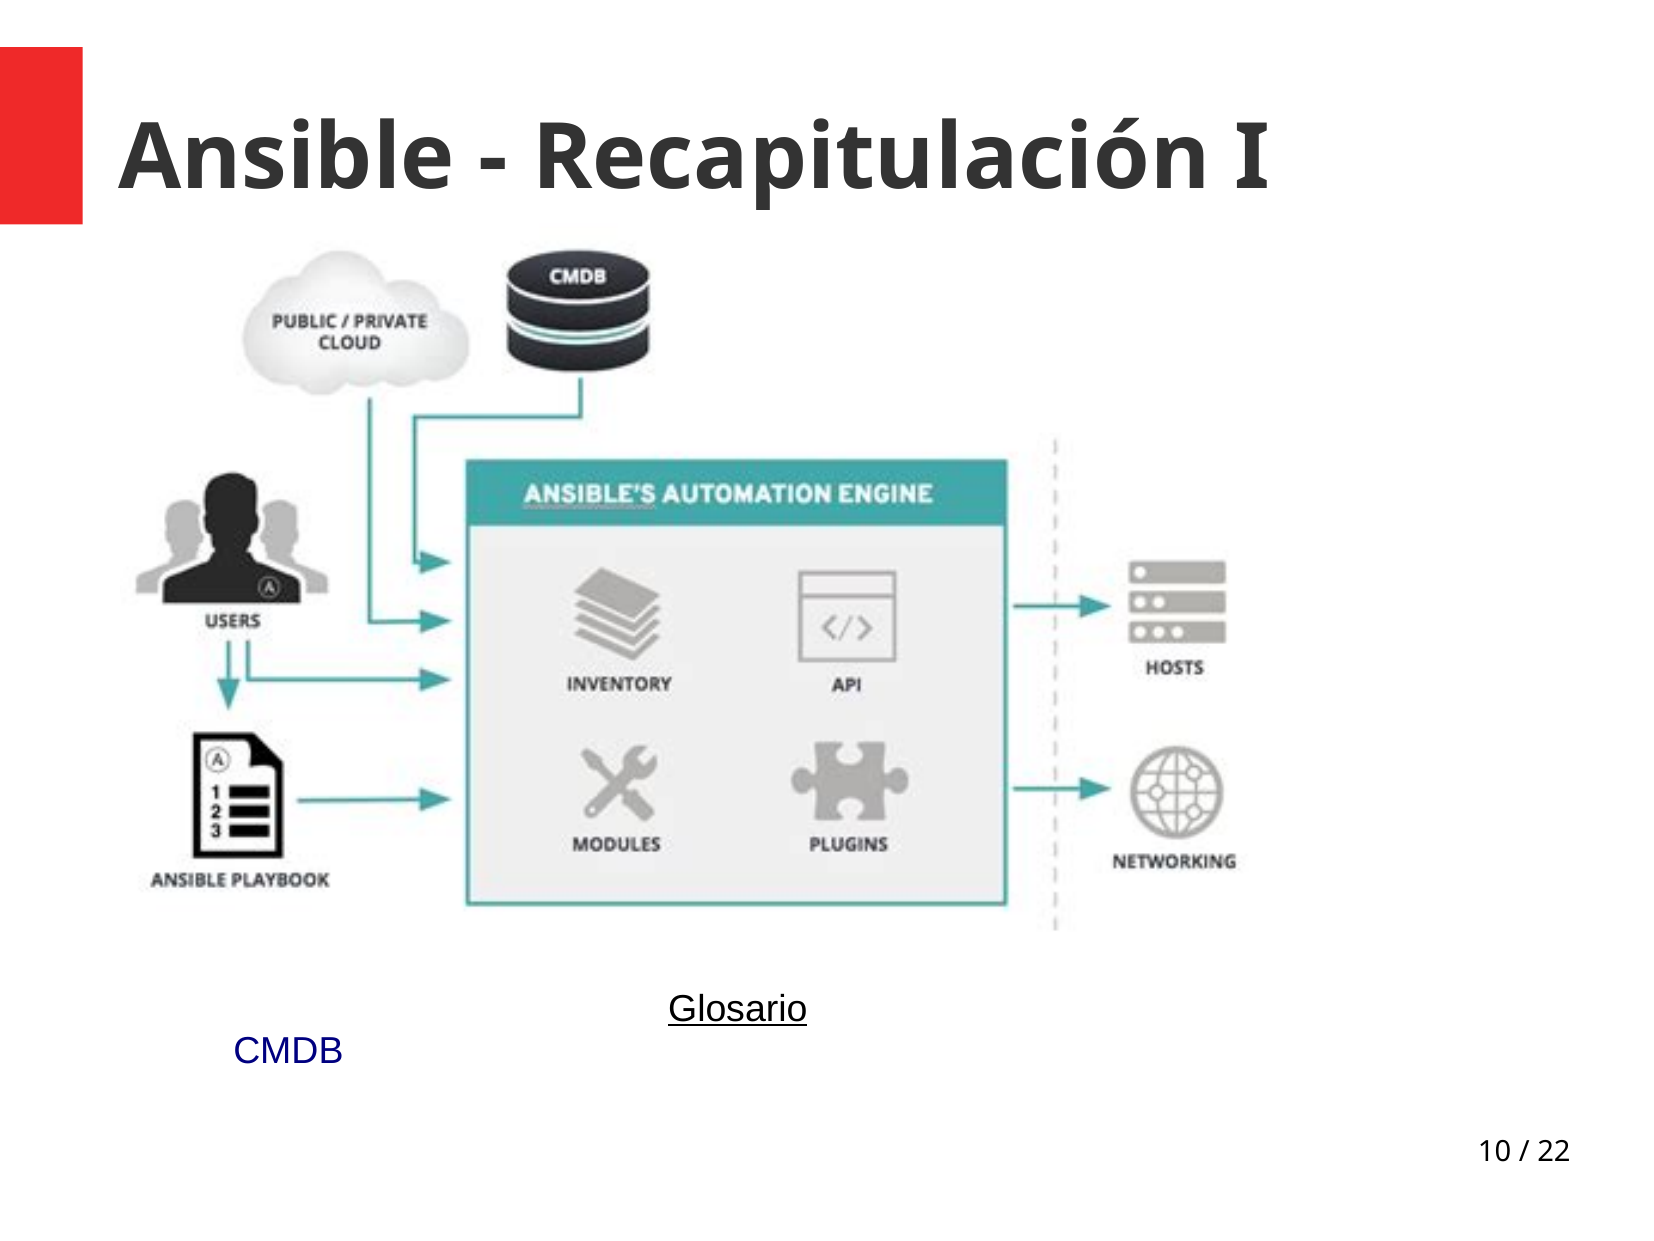

# Ansible - Recapitulación I
Glosario
CMDB
10